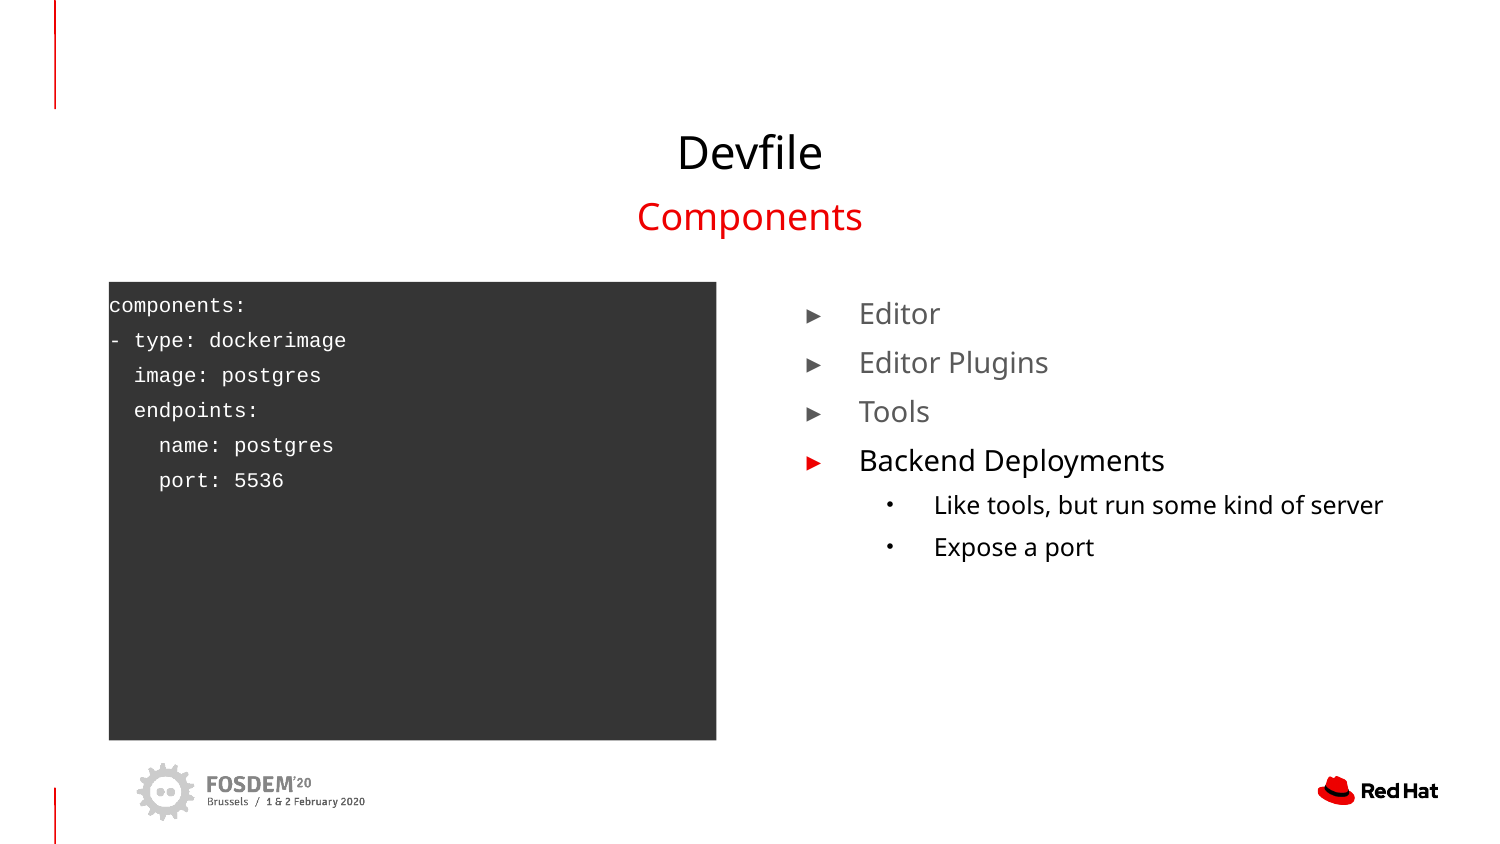

#
Devfile
Components
components:
- type: dockerimage
 image: postgres
 endpoints:
 name: postgres
 port: 5536
Editor
Editor Plugins
Tools
Backend Deployments
Like tools, but run some kind of server
Expose a port